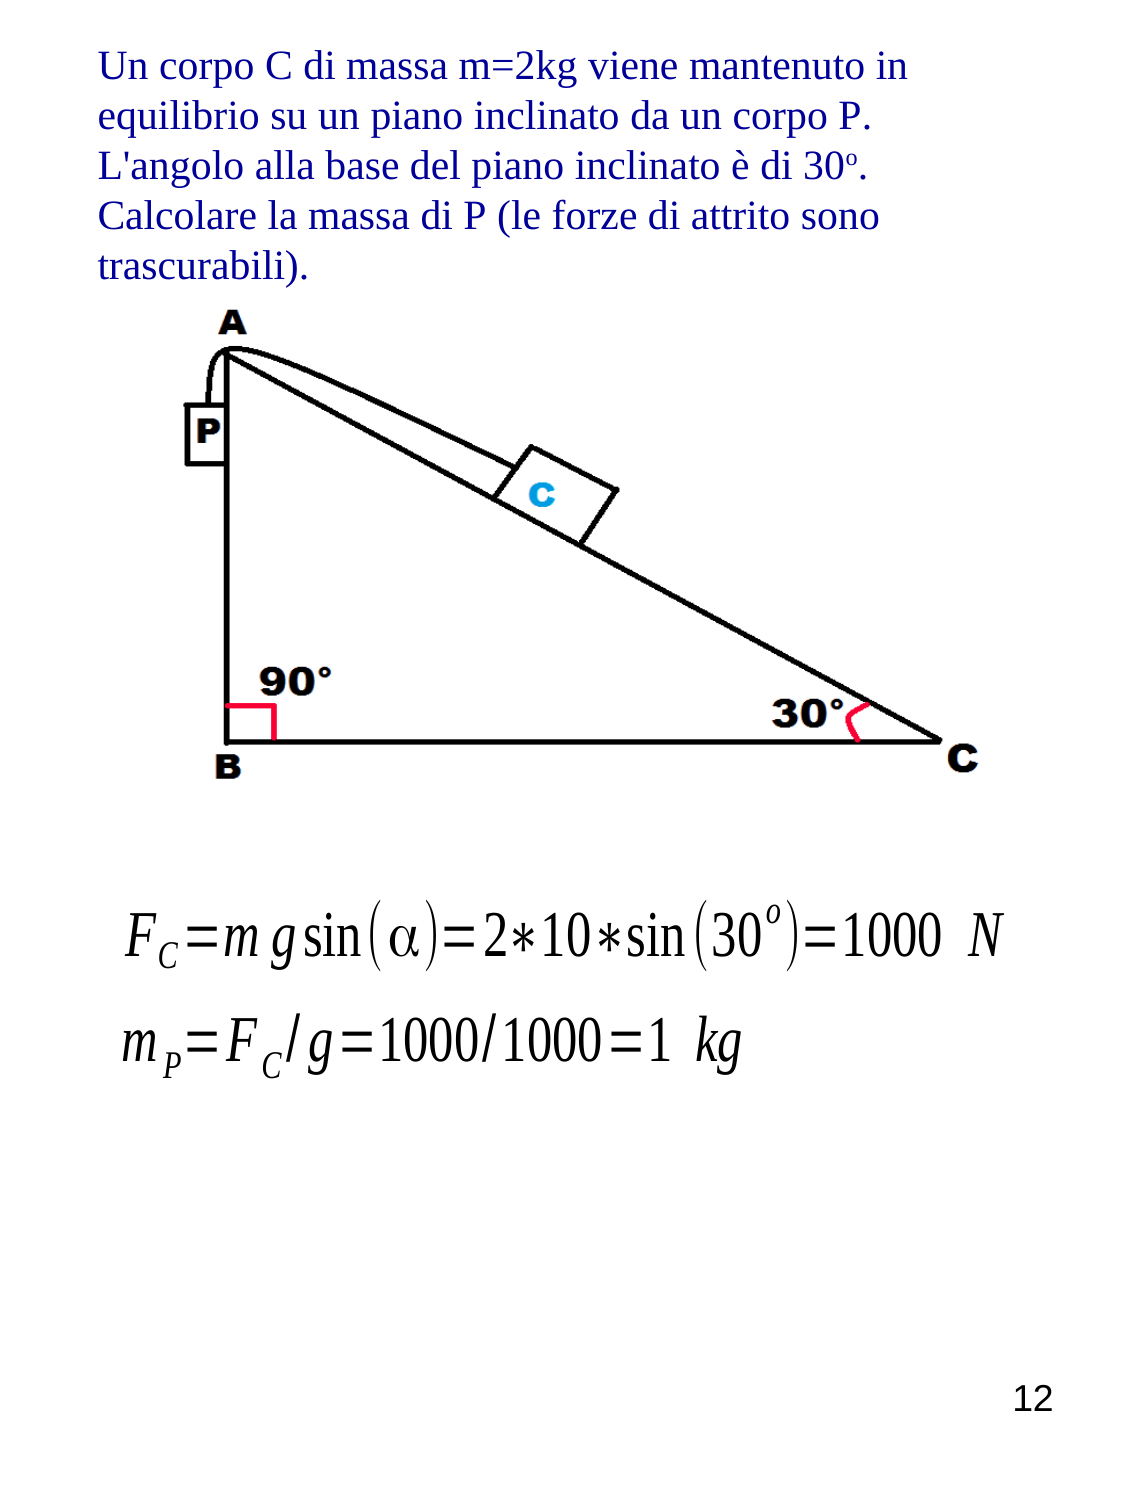

Un corpo C di massa m=2kg viene mantenuto in equilibrio su un piano inclinato da un corpo P. L'angolo alla base del piano inclinato è di 30o. Calcolare la massa di P (le forze di attrito sono trascurabili).
P2 Forze e Lavoro
12